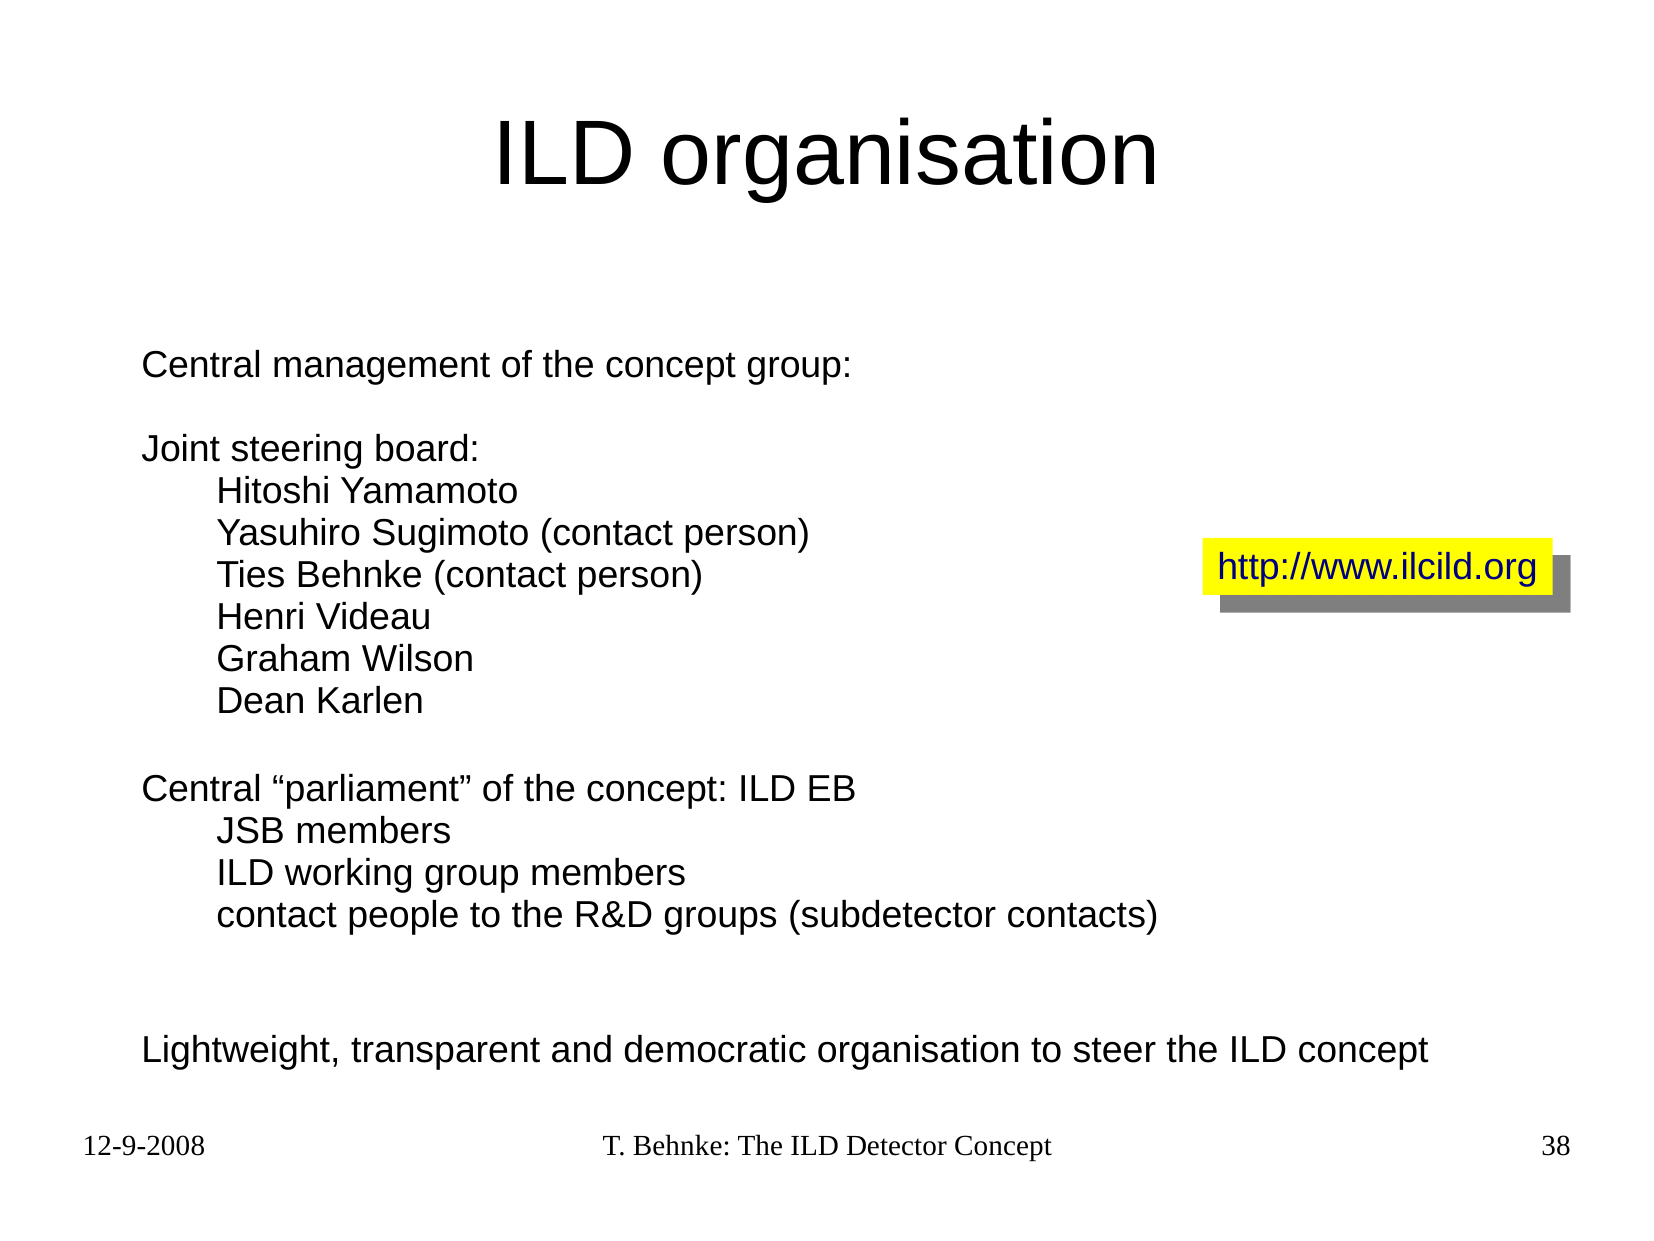

# ILD organisation
Central management of the concept group:
Joint steering board:
	Hitoshi Yamamoto
	Yasuhiro Sugimoto (contact person)
	Ties Behnke (contact person)
	Henri Videau
	Graham Wilson
	Dean Karlen
http://www.ilcild.org
Central “parliament” of the concept: ILD EB
	JSB members
	ILD working group members
	contact people to the R&D groups (subdetector contacts)
Lightweight, transparent and democratic organisation to steer the ILD concept
12-9-2008
T. Behnke: The ILD Detector Concept
38